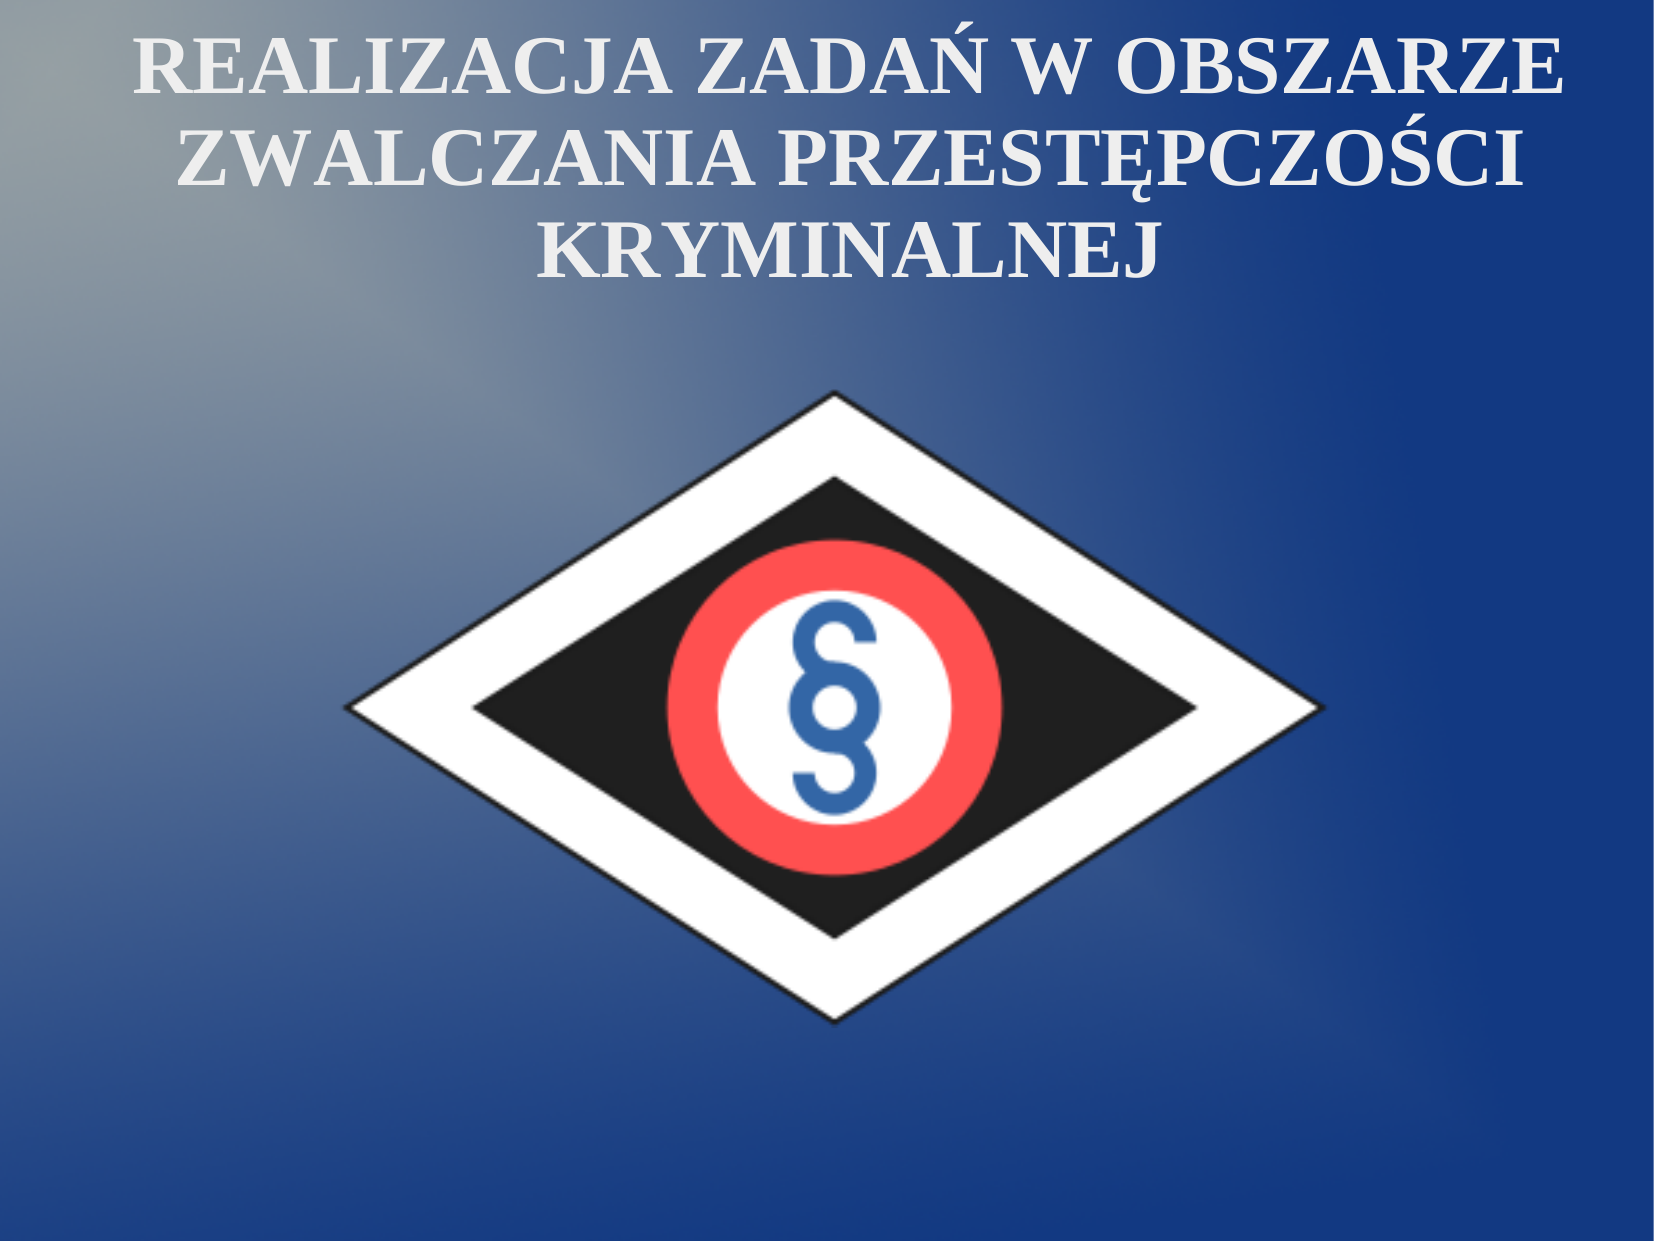

# REALIZACJA ZADAŃ W OBSZARZE ZWALCZANIA PRZESTĘPCZOŚCI KRYMINALNEJ